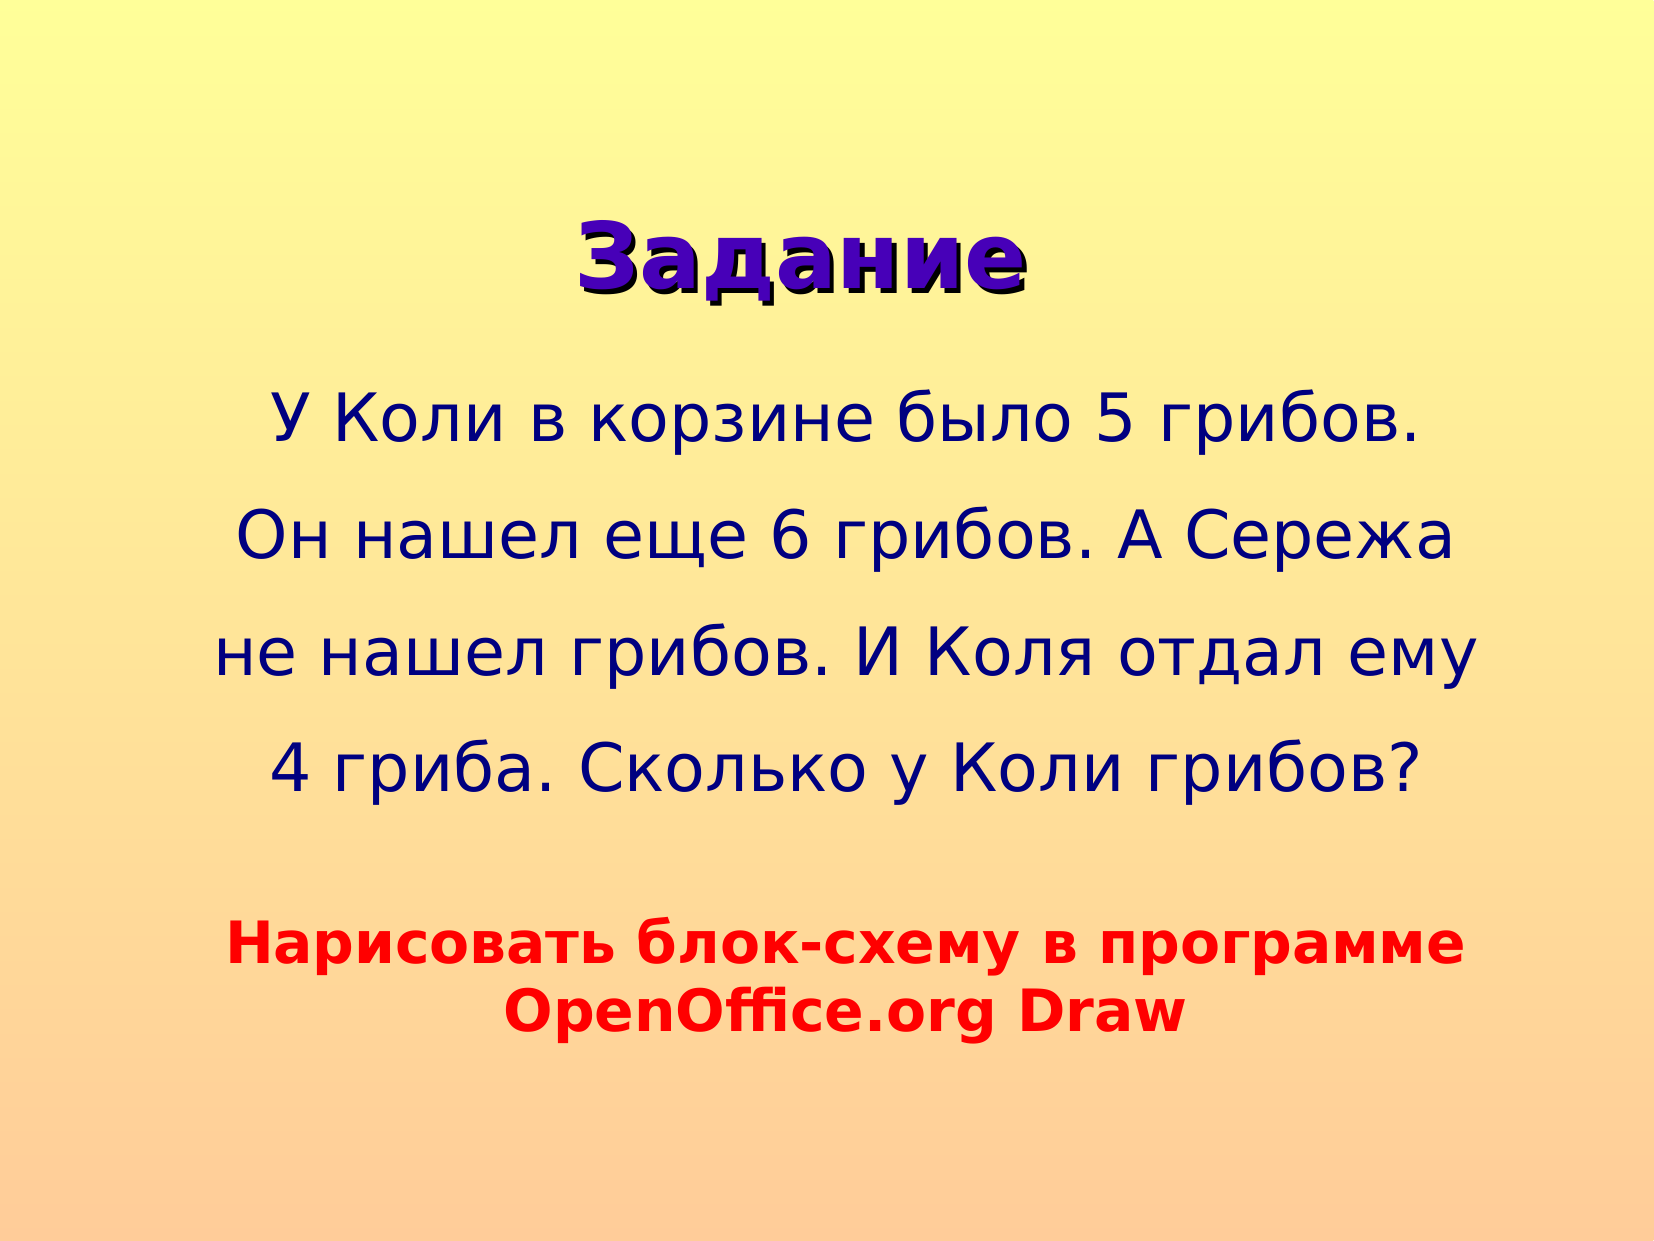

# Задание
У Коли в корзине было 5 грибов. Он нашел еще 6 грибов. А Сережа не нашел грибов. И Коля отдал ему 4 гриба. Сколько у Коли грибов?
Нарисовать блок-схему в программе OpenOffice.org Draw